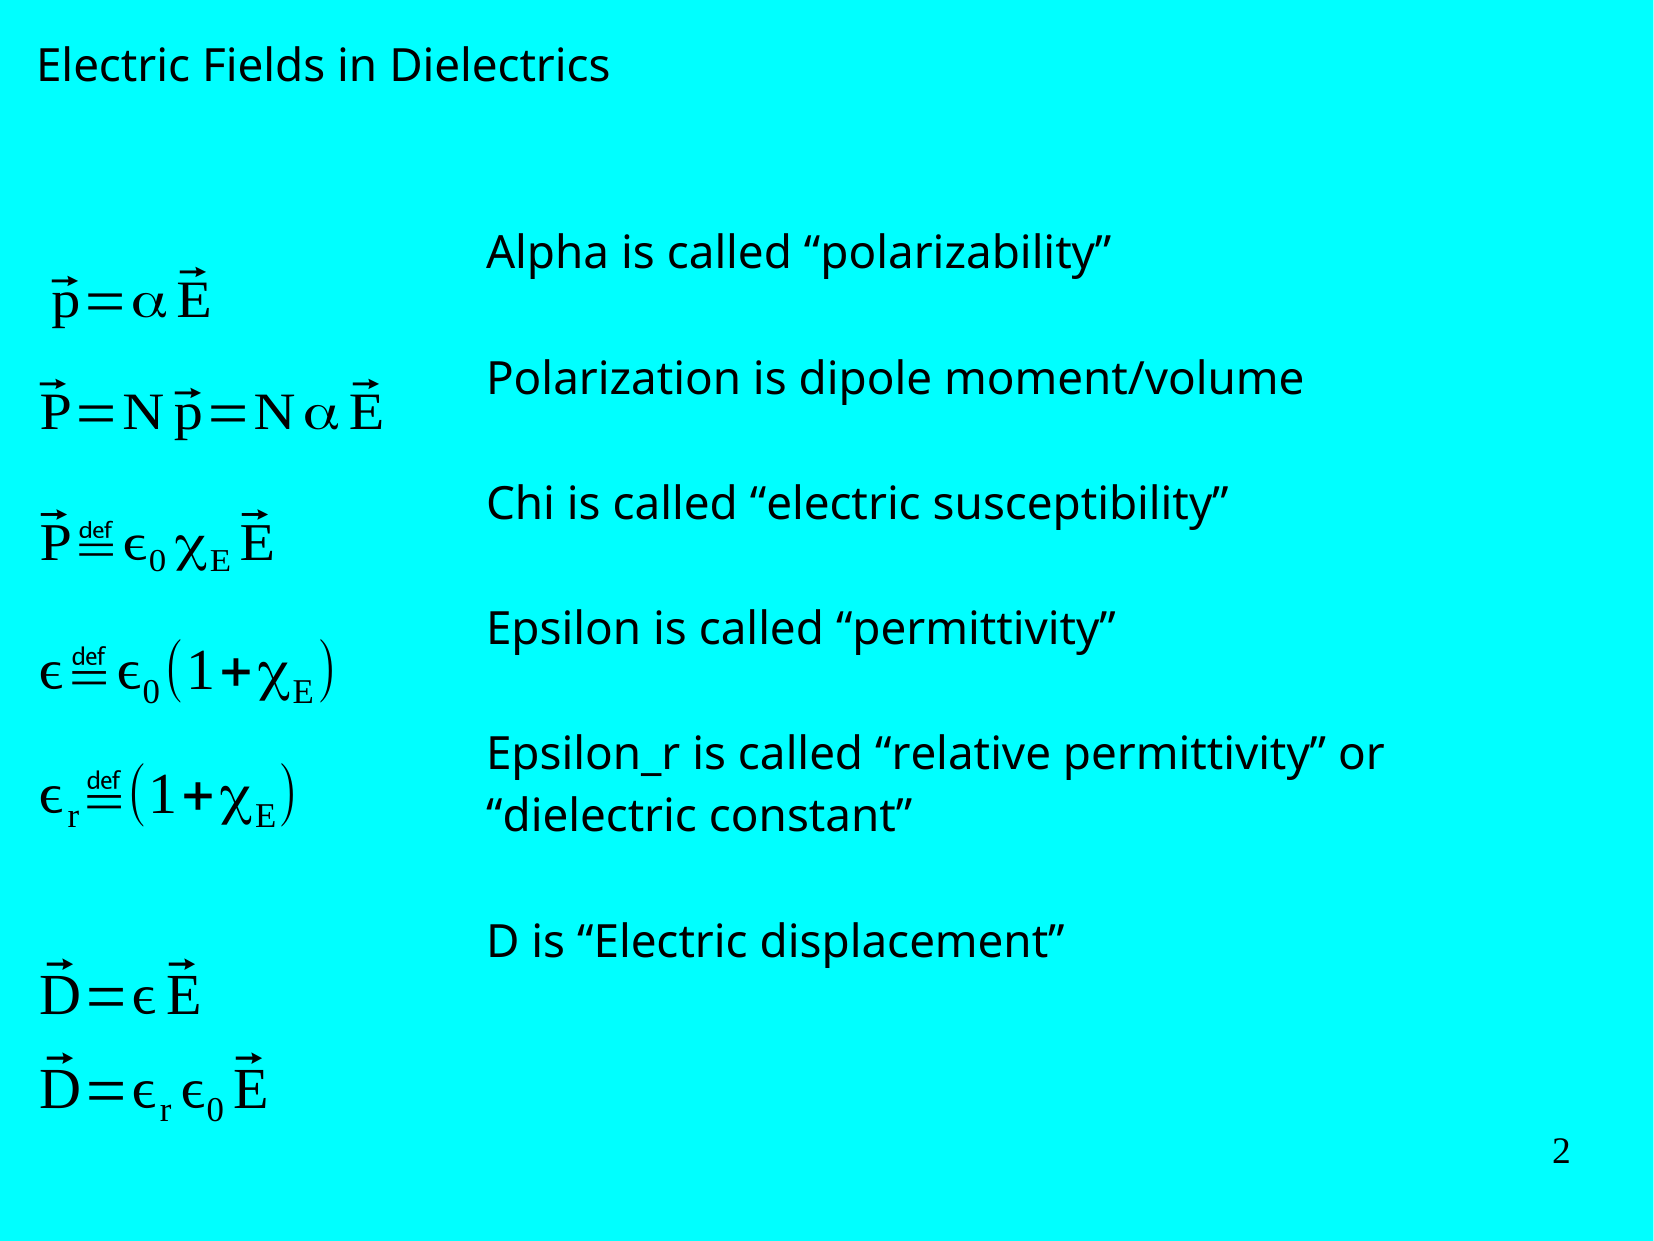

Electric Fields in Dielectrics
						Alpha is called “polarizability”
						Polarization is dipole moment/volume
						Chi is called “electric susceptibility”
						Epsilon is called “permittivity”
						Epsilon_r is called “relative permittivity” or
						“dielectric constant”
						D is “Electric displacement”
2